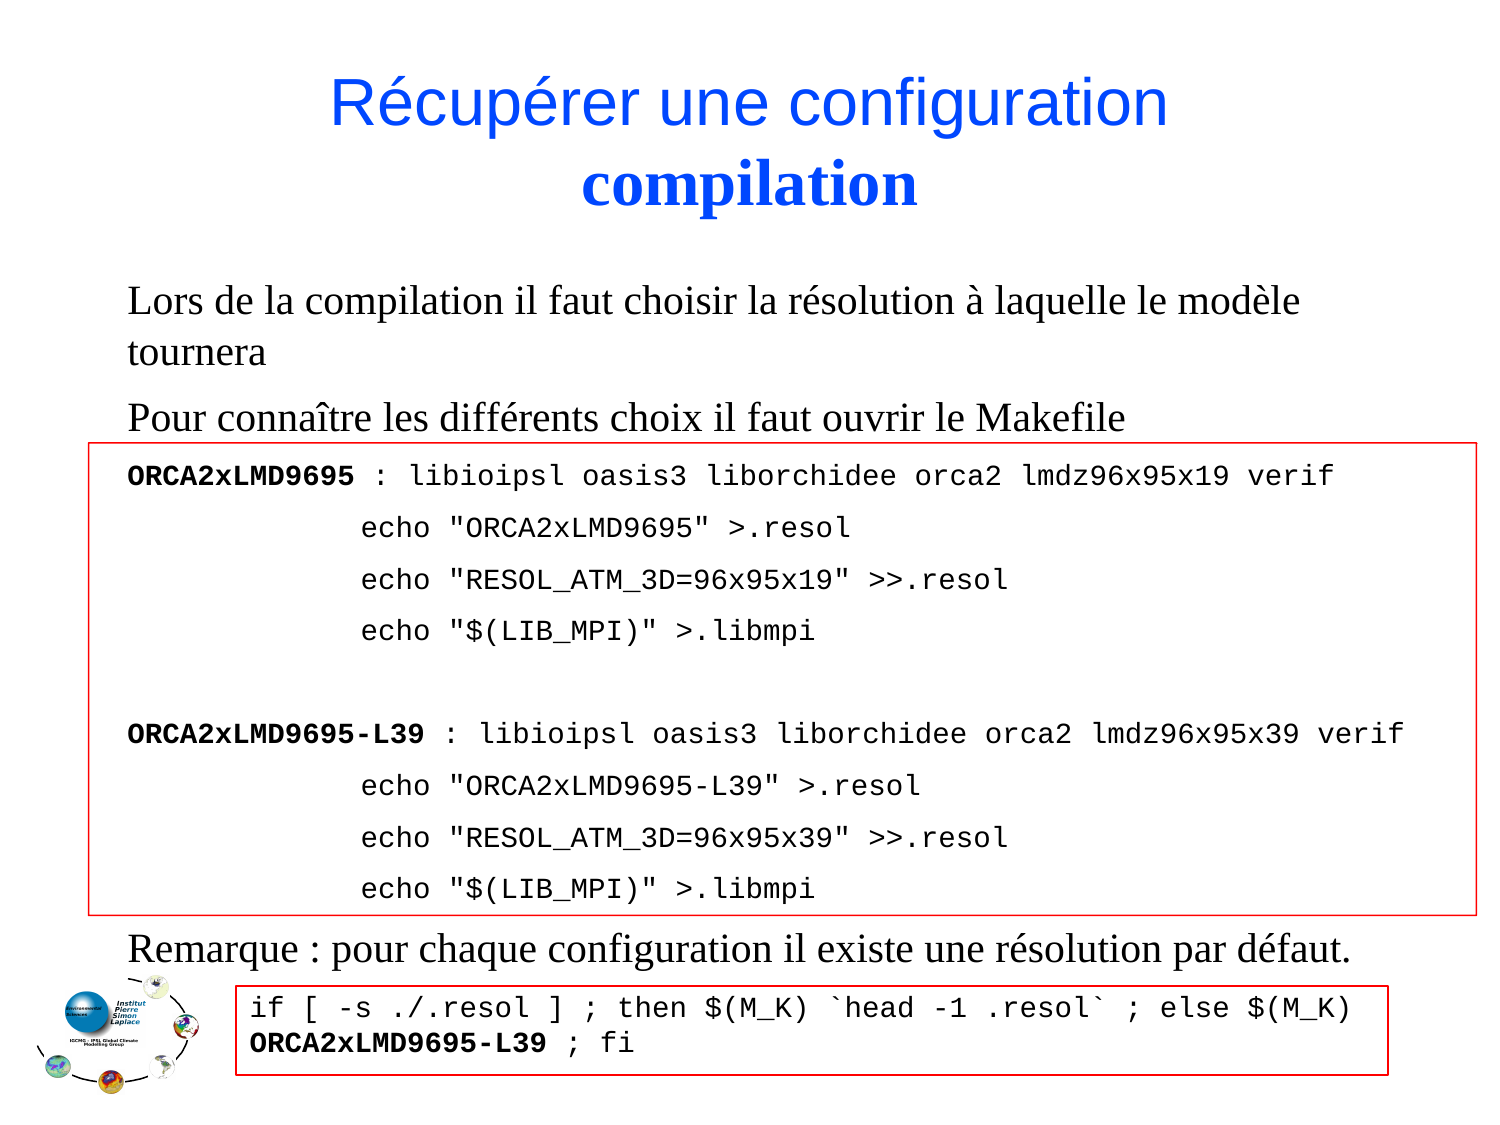

# Récupérer une configuration compilation
Lors de la compilation il faut choisir la résolution à laquelle le modèle tournera
Pour connaître les différents choix il faut ouvrir le Makefile
ORCA2xLMD9695 : libioipsl oasis3 liborchidee orca2 lmdz96x95x19 verif
	 echo "ORCA2xLMD9695" >.resol
	 echo "RESOL_ATM_3D=96x95x19" >>.resol
	 echo "$(LIB_MPI)" >.libmpi
ORCA2xLMD9695-L39 : libioipsl oasis3 liborchidee orca2 lmdz96x95x39 verif
	 echo "ORCA2xLMD9695-L39" >.resol
	 echo "RESOL_ATM_3D=96x95x39" >>.resol
	 echo "$(LIB_MPI)" >.libmpi
Remarque : pour chaque configuration il existe une résolution par défaut.
 if [ -s ./.resol ] ; then $(M_K) `head -1 .resol` ; else $(M_K) ORCA2xLMD9695-L39 ; fi